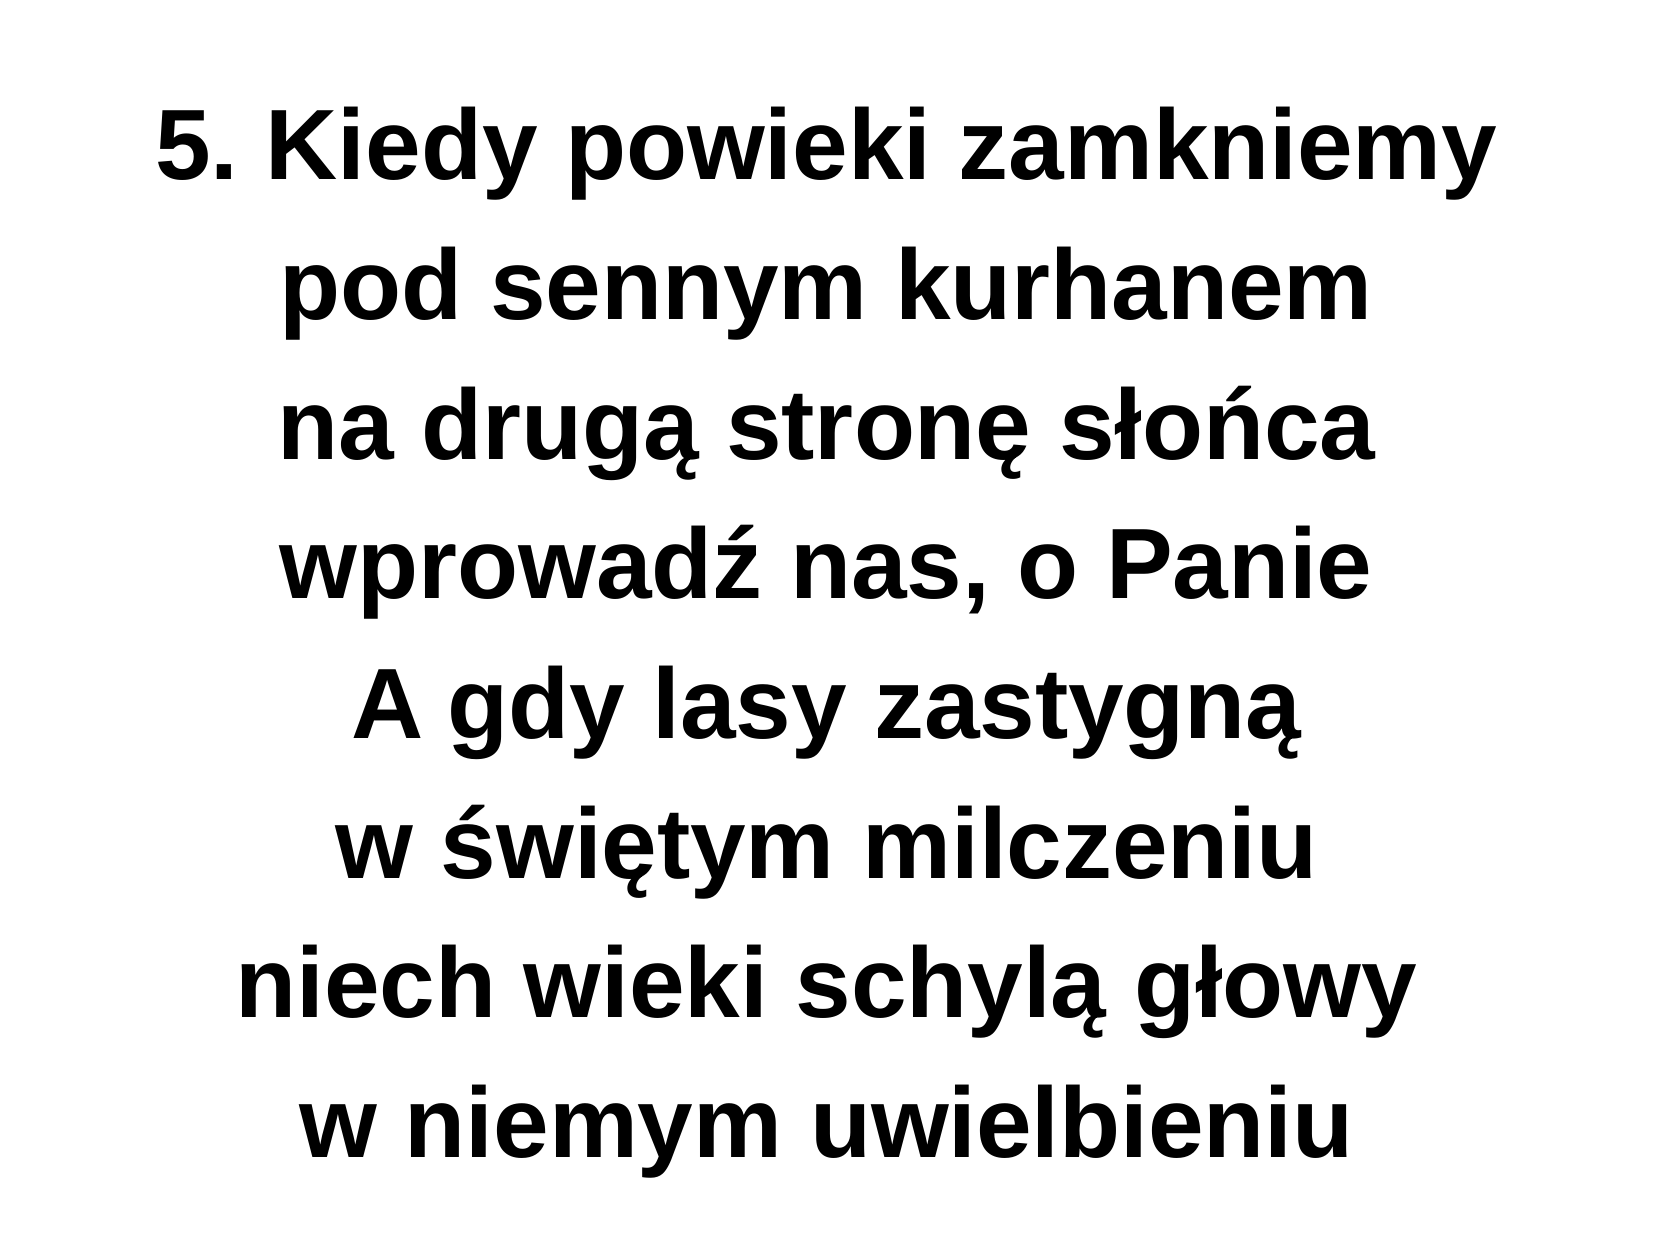

# 5. Kiedy powieki zamkniemy
pod sennym kurhanem
na drugą stronę słońca
wprowadź nas, o Panie
A gdy lasy zastygną
w świętym milczeniu
niech wieki schylą głowy
w niemym uwielbieniu